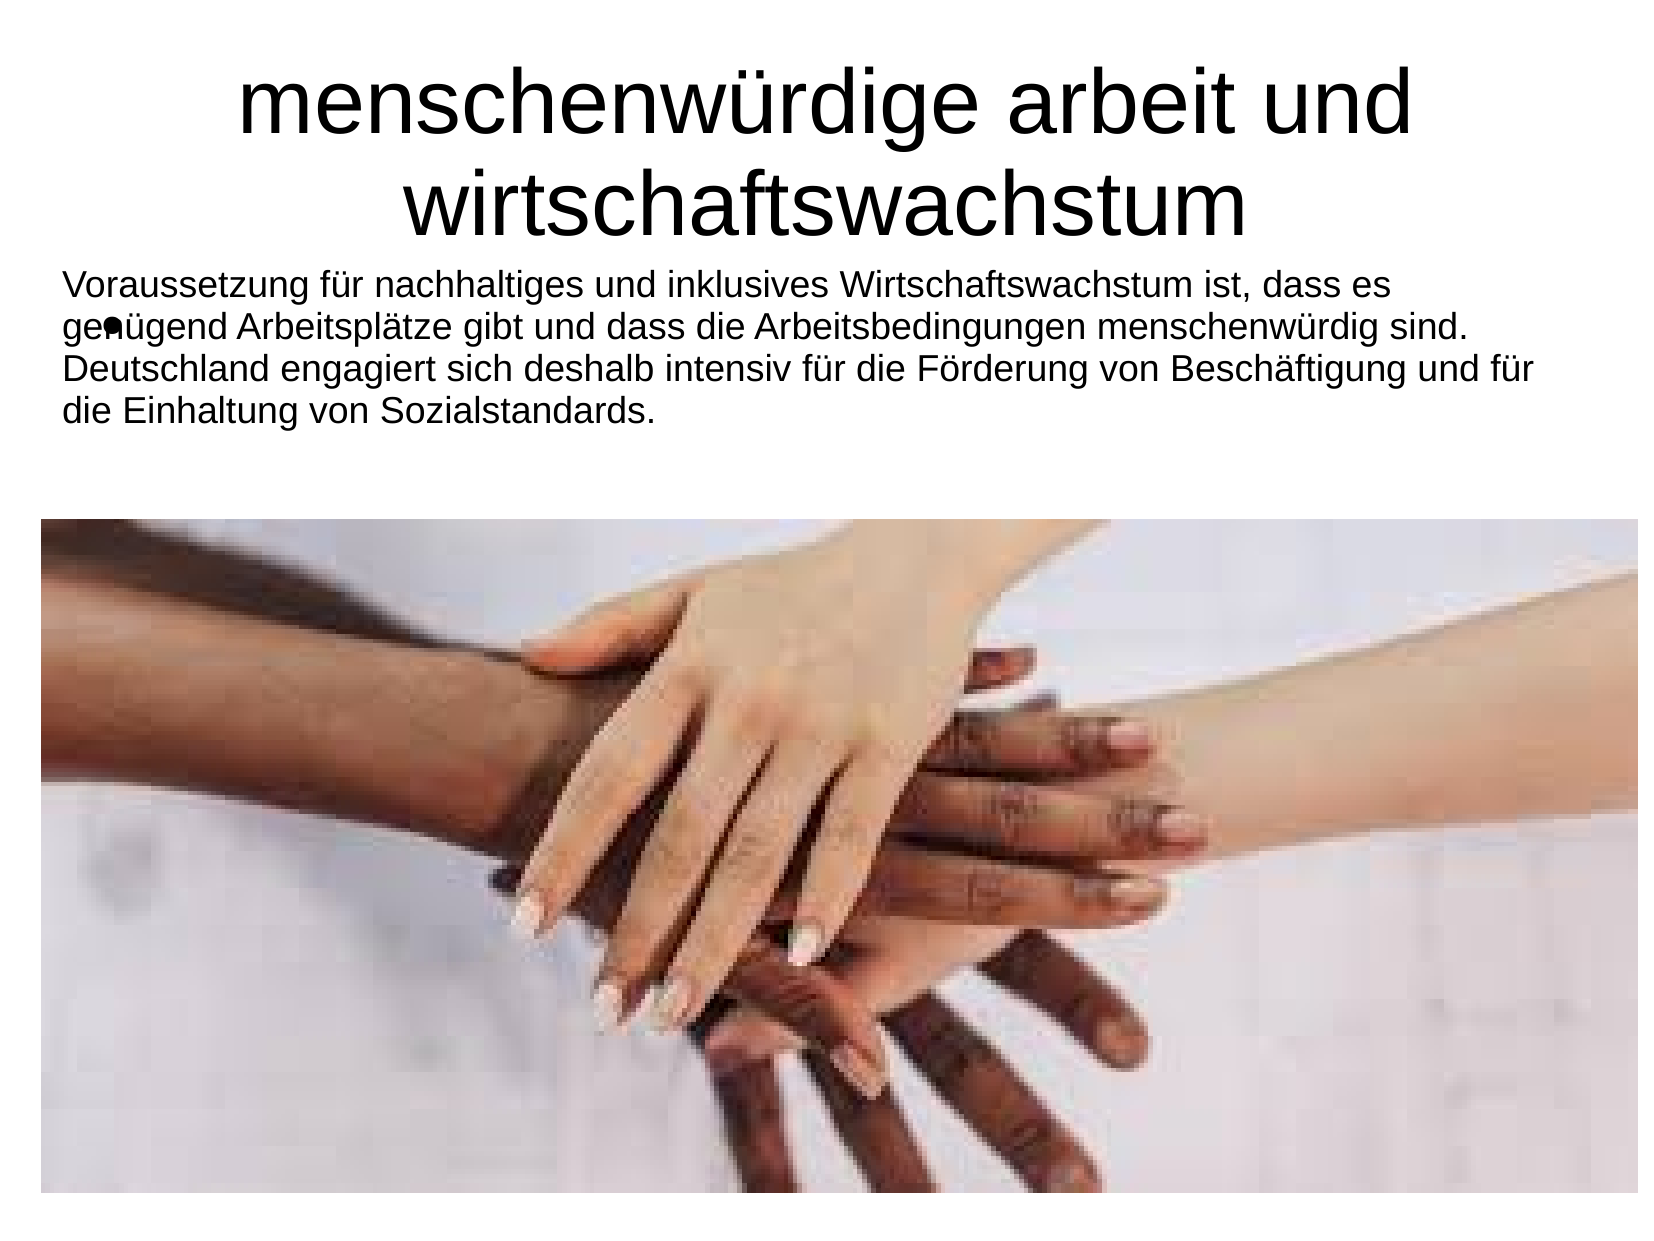

# menschenwürdige arbeit und wirtschaftswachstum
Voraussetzung für nachhaltiges und inklusives Wirtschaftswachstum ist, dass es genügend Arbeitsplätze gibt und dass die Arbeitsbedingungen menschenwürdig sind. Deutschland engagiert sich deshalb intensiv für die Förderung von Beschäftigung und für die Einhaltung von Sozialstandards.